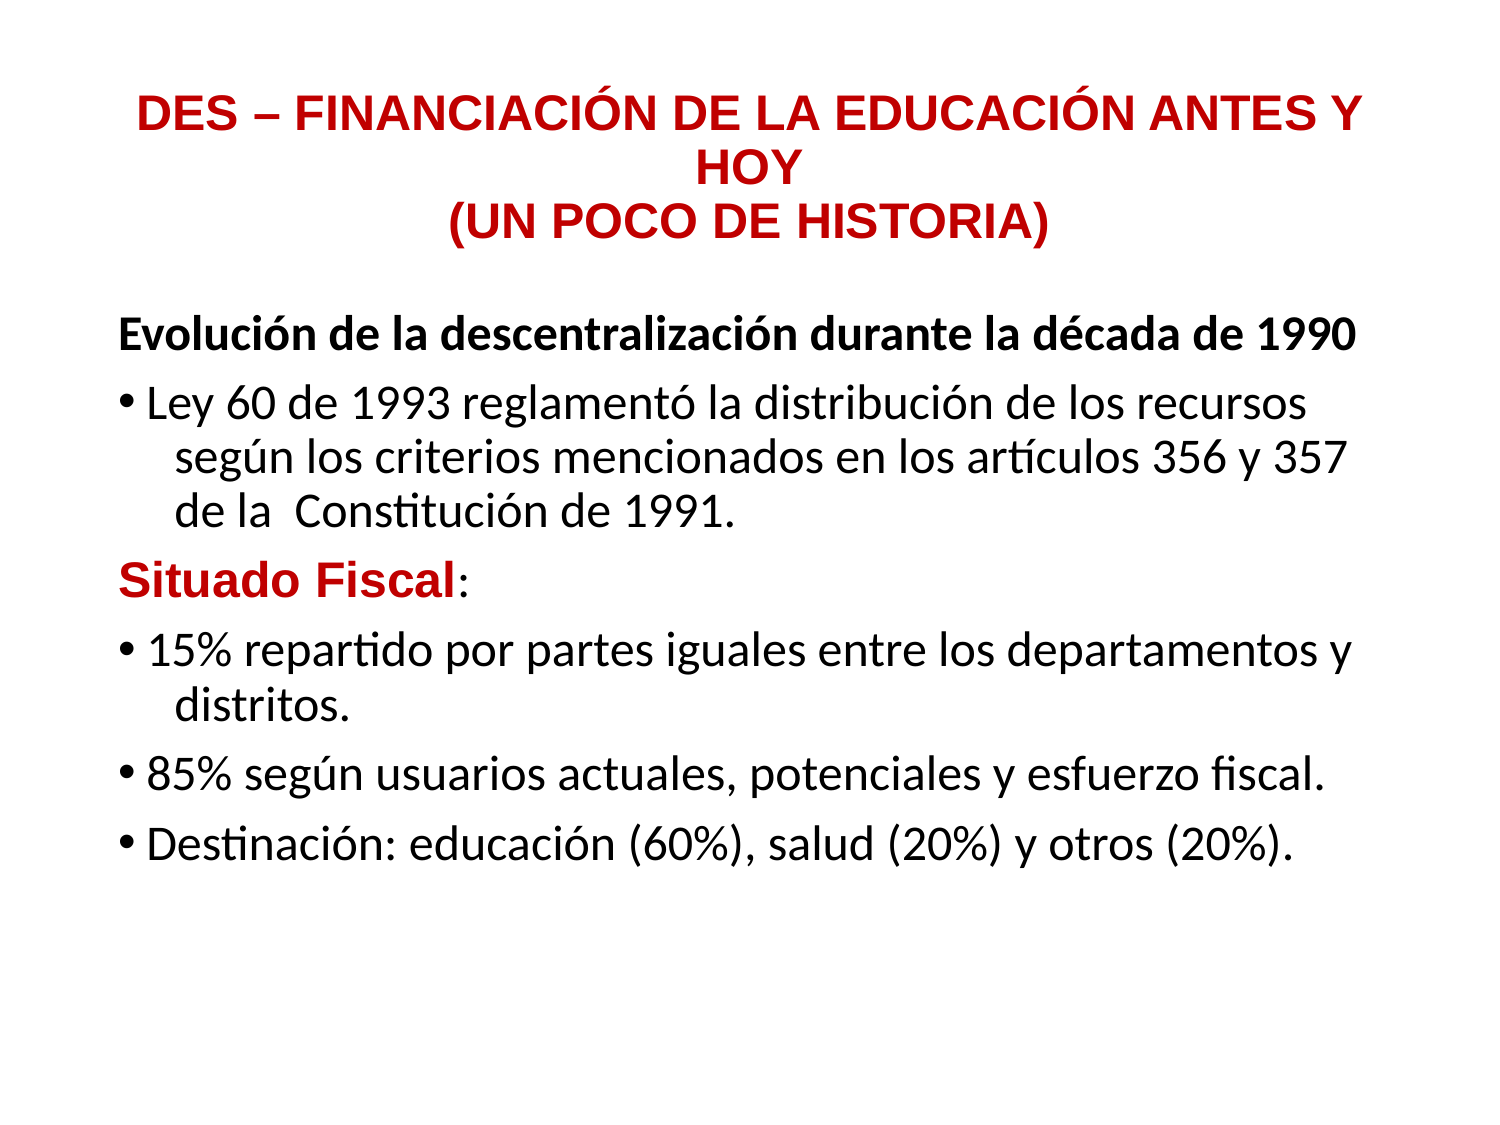

# DES – FINANCIACIÓN DE LA EDUCACIÓN ANTES Y HOY (UN POCO DE HISTORIA)
Evolución de la descentralización durante la década de 1990
Ley 60 de 1993 reglamentó la distribución de los recursos según los criterios mencionados en los artículos 356 y 357 de la Constitución de 1991.
Situado Fiscal:
15% repartido por partes iguales entre los departamentos y distritos.
85% según usuarios actuales, potenciales y esfuerzo fiscal.
Destinación: educación (60%), salud (20%) y otros (20%).